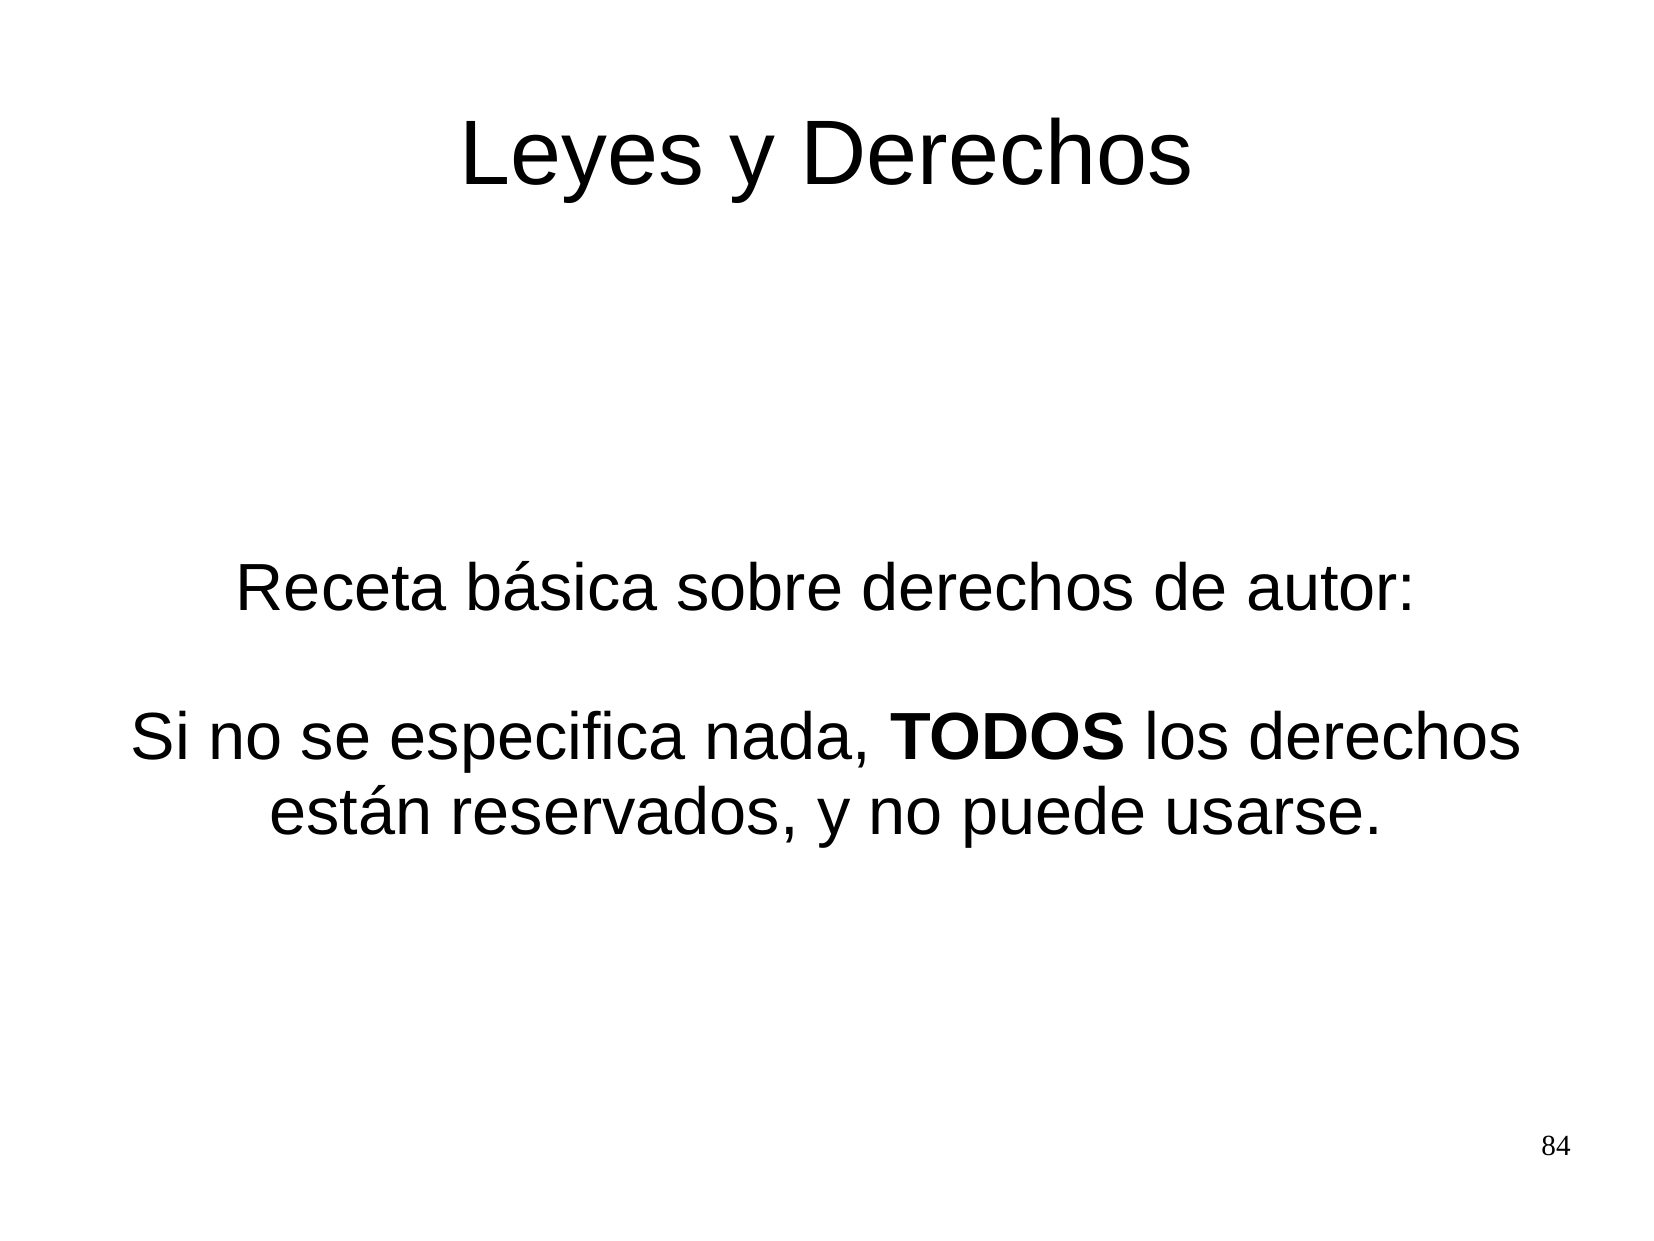

# Leyes y Derechos
Receta básica sobre derechos de autor:
Si no se especifica nada, TODOS los derechos están reservados, y no puede usarse.
84